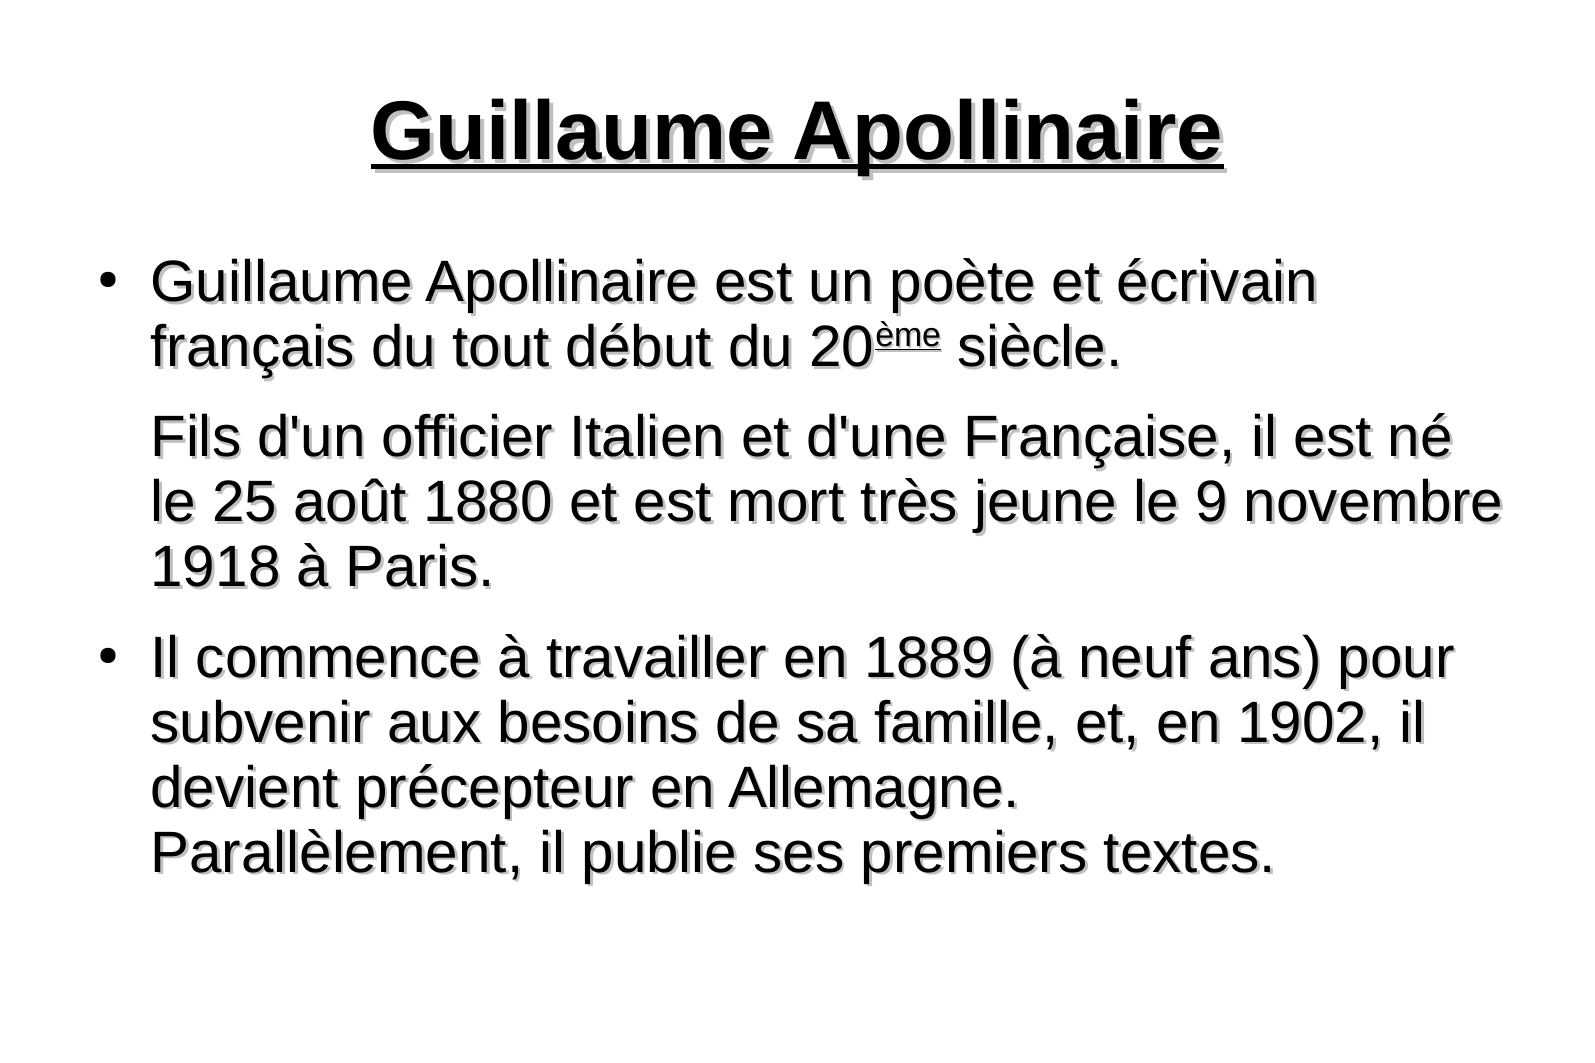

# Guillaume Apollinaire
Guillaume Apollinaire est un poète et écrivain français du tout début du 20ème siècle.
Fils d'un officier Italien et d'une Française, il est né le 25 août 1880 et est mort très jeune le 9 novembre 1918 à Paris.
Il commence à travailler en 1889 (à neuf ans) pour subvenir aux besoins de sa famille, et, en 1902, il devient précepteur en Allemagne. Parallèlement, il publie ses premiers textes.